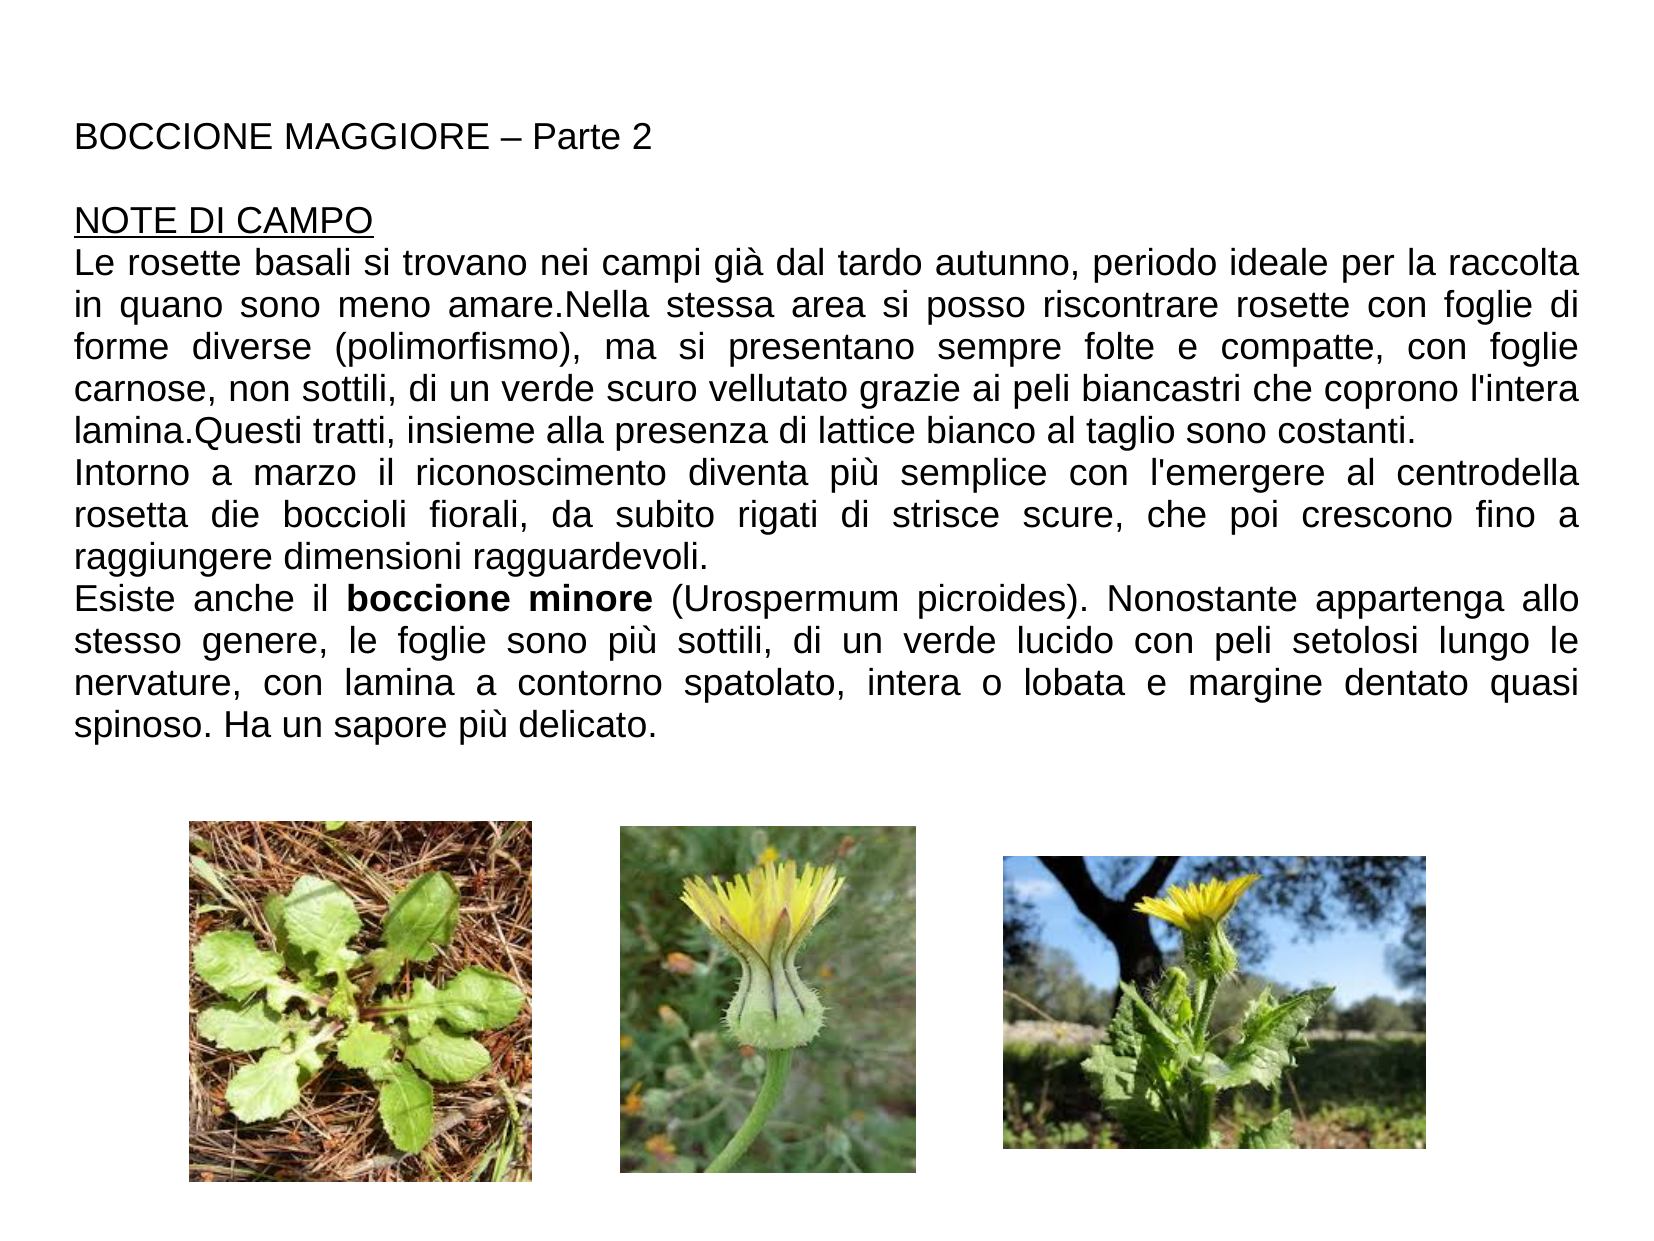

BOCCIONE MAGGIORE – Parte 2
NOTE DI CAMPO
Le rosette basali si trovano nei campi già dal tardo autunno, periodo ideale per la raccolta in quano sono meno amare.Nella stessa area si posso riscontrare rosette con foglie di forme diverse (polimorfismo), ma si presentano sempre folte e compatte, con foglie carnose, non sottili, di un verde scuro vellutato grazie ai peli biancastri che coprono l'intera lamina.Questi tratti, insieme alla presenza di lattice bianco al taglio sono costanti.
Intorno a marzo il riconoscimento diventa più semplice con l'emergere al centrodella rosetta die boccioli fiorali, da subito rigati di strisce scure, che poi crescono fino a raggiungere dimensioni ragguardevoli.
Esiste anche il boccione minore (Urospermum picroides). Nonostante appartenga allo stesso genere, le foglie sono più sottili, di un verde lucido con peli setolosi lungo le nervature, con lamina a contorno spatolato, intera o lobata e margine dentato quasi spinoso. Ha un sapore più delicato.